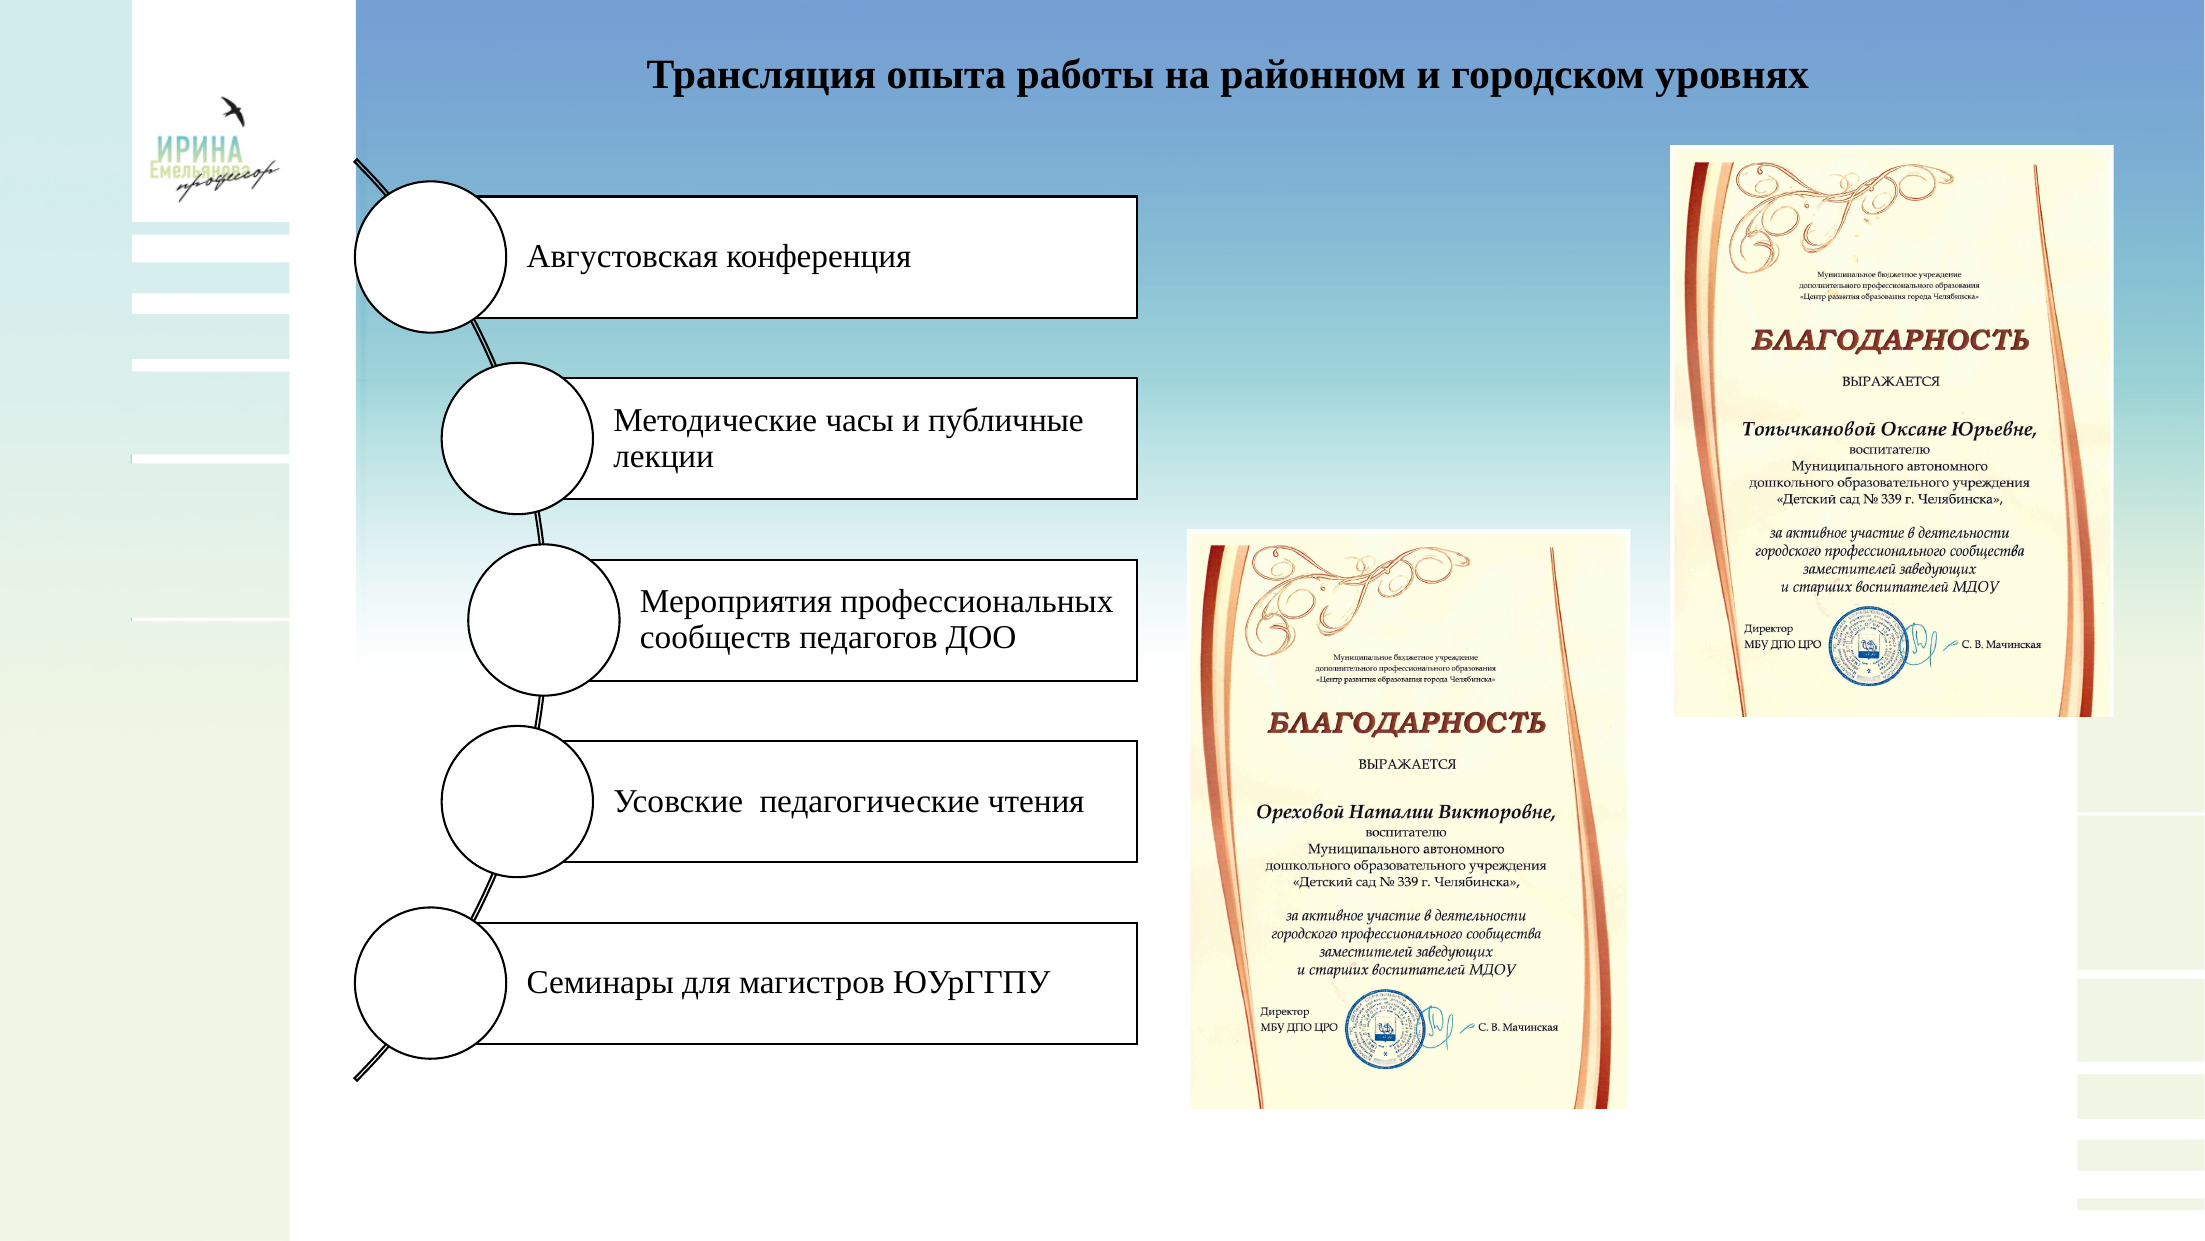

Августовская конференция
Методические часы и публичные лекции
Мероприятия профессиональных сообществ педагогов ДОО
Усовские педагогические чтения
Семинары для магистров ЮУрГГПУ
Трансляция опыта работы на районном и городском уровнях